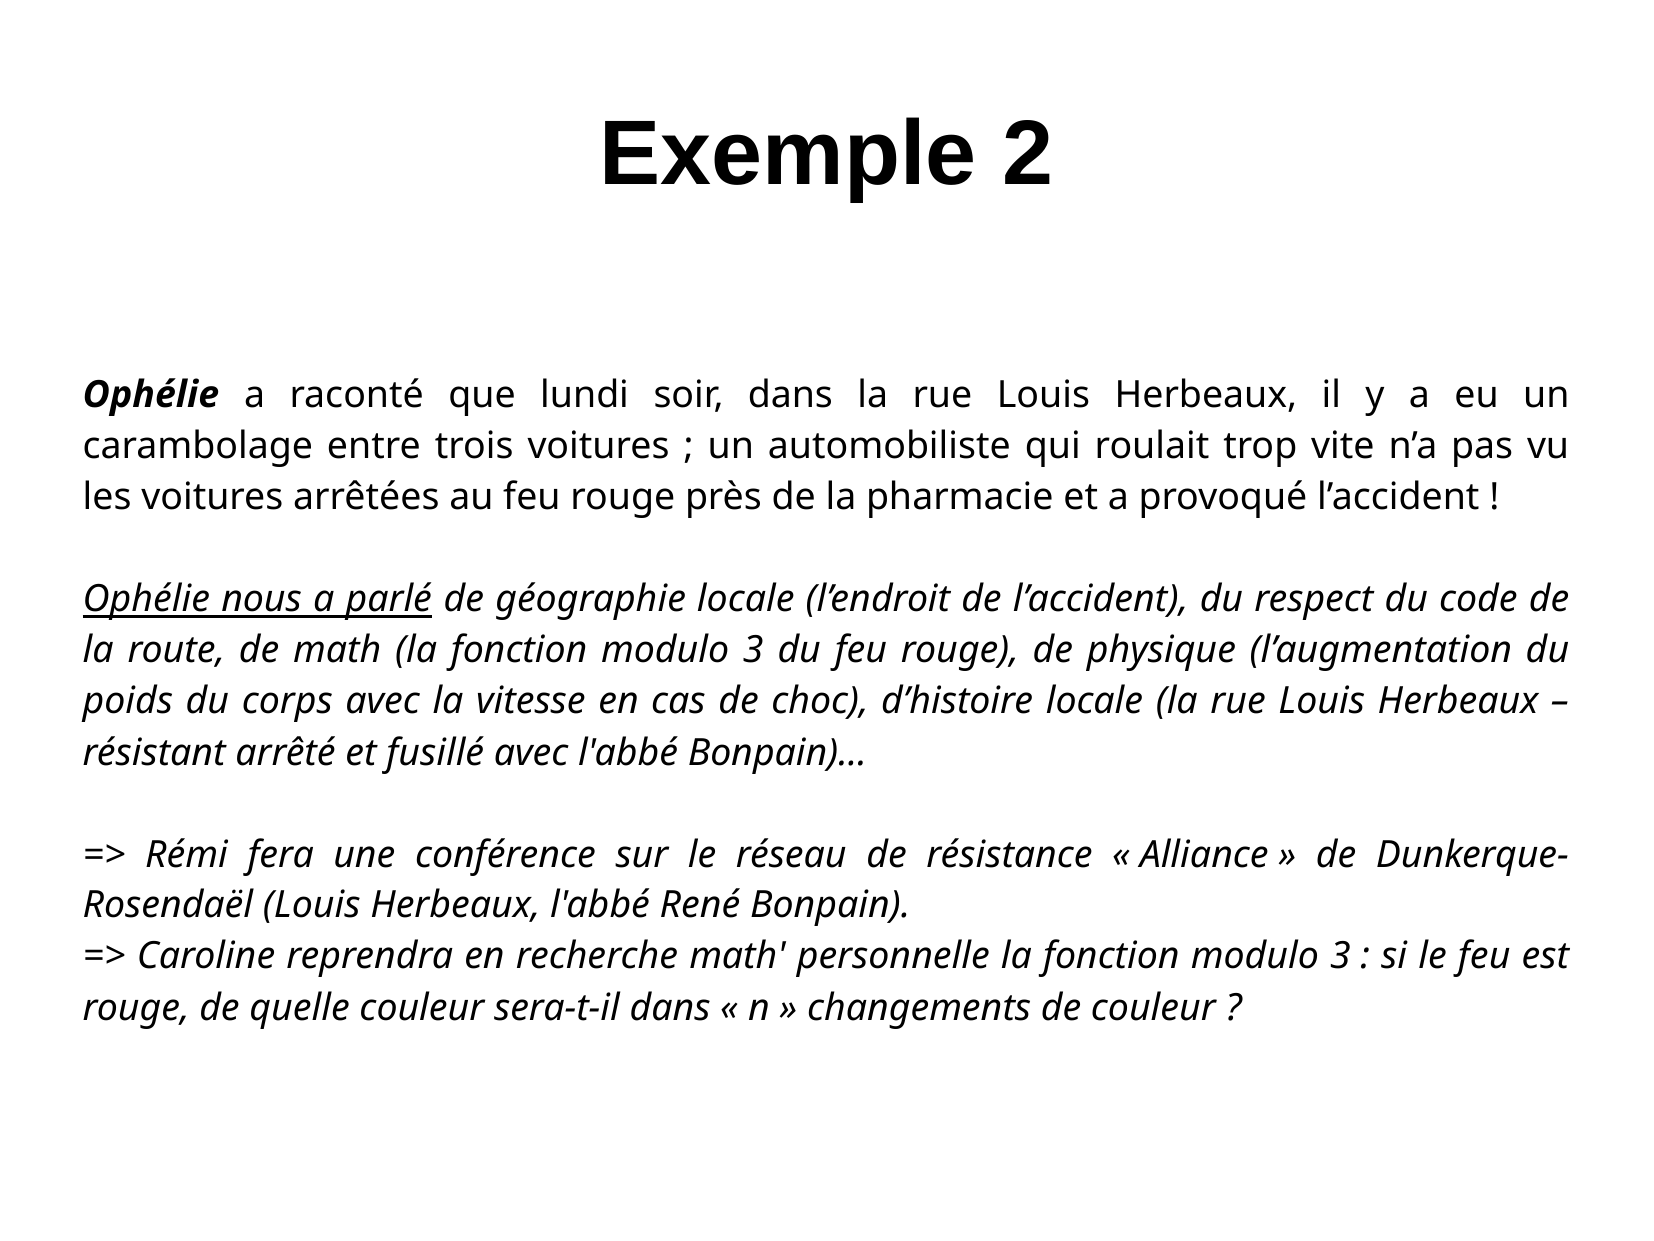

# Exemple 2
Ophélie a raconté que lundi soir, dans la rue Louis Herbeaux, il y a eu un carambolage entre trois voitures ; un automobiliste qui roulait trop vite n’a pas vu les voitures arrêtées au feu rouge près de la pharmacie et a provoqué l’accident !
Ophélie nous a parlé de géographie locale (l’endroit de l’accident), du respect du code de la route, de math (la fonction modulo 3 du feu rouge), de physique (l’augmentation du poids du corps avec la vitesse en cas de choc), d’histoire locale (la rue Louis Herbeaux – résistant arrêté et fusillé avec l'abbé Bonpain)...
=> Rémi fera une conférence sur le réseau de résistance « Alliance » de Dunkerque-Rosendaël (Louis Herbeaux, l'abbé René Bonpain).
=> Caroline reprendra en recherche math' personnelle la fonction modulo 3 : si le feu est rouge, de quelle couleur sera-t-il dans « n » changements de couleur ?